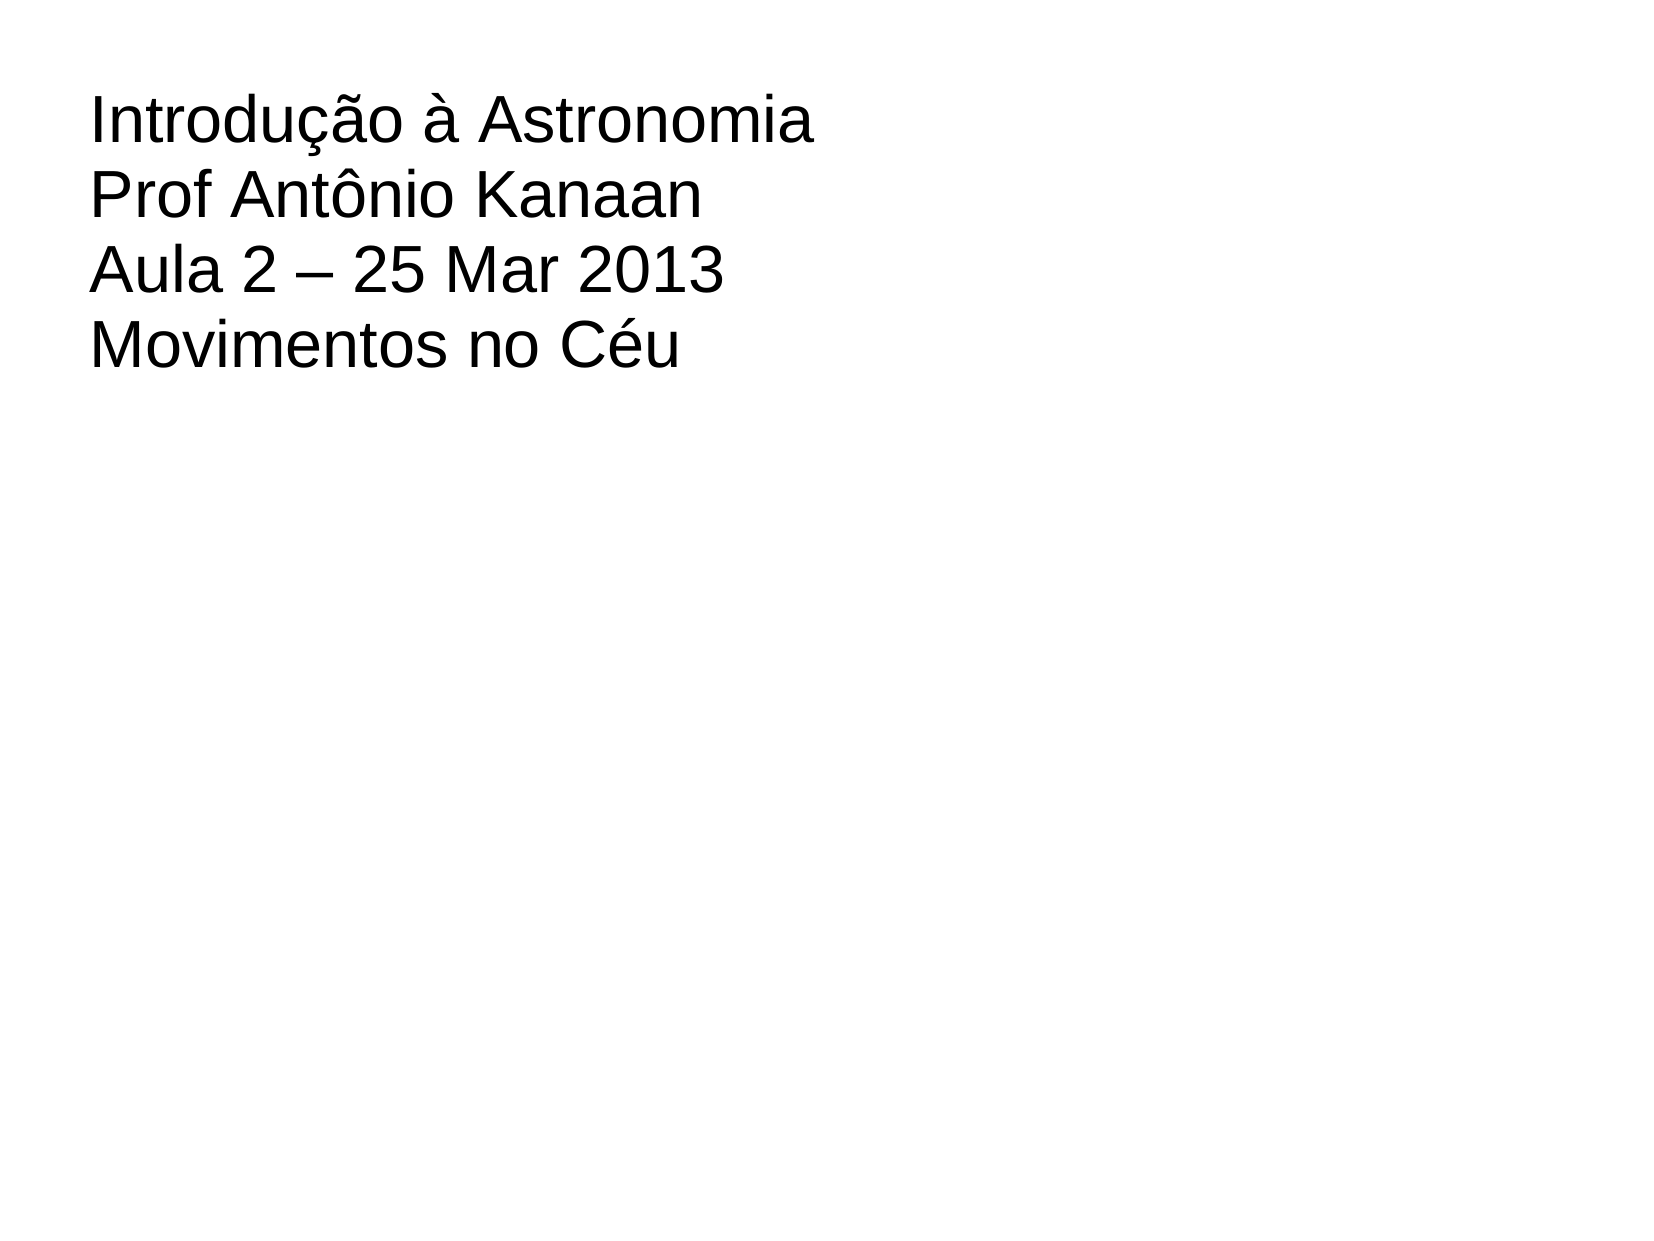

Introdução à Astronomia
Prof Antônio Kanaan
Aula 2 – 25 Mar 2013
Movimentos no Céu